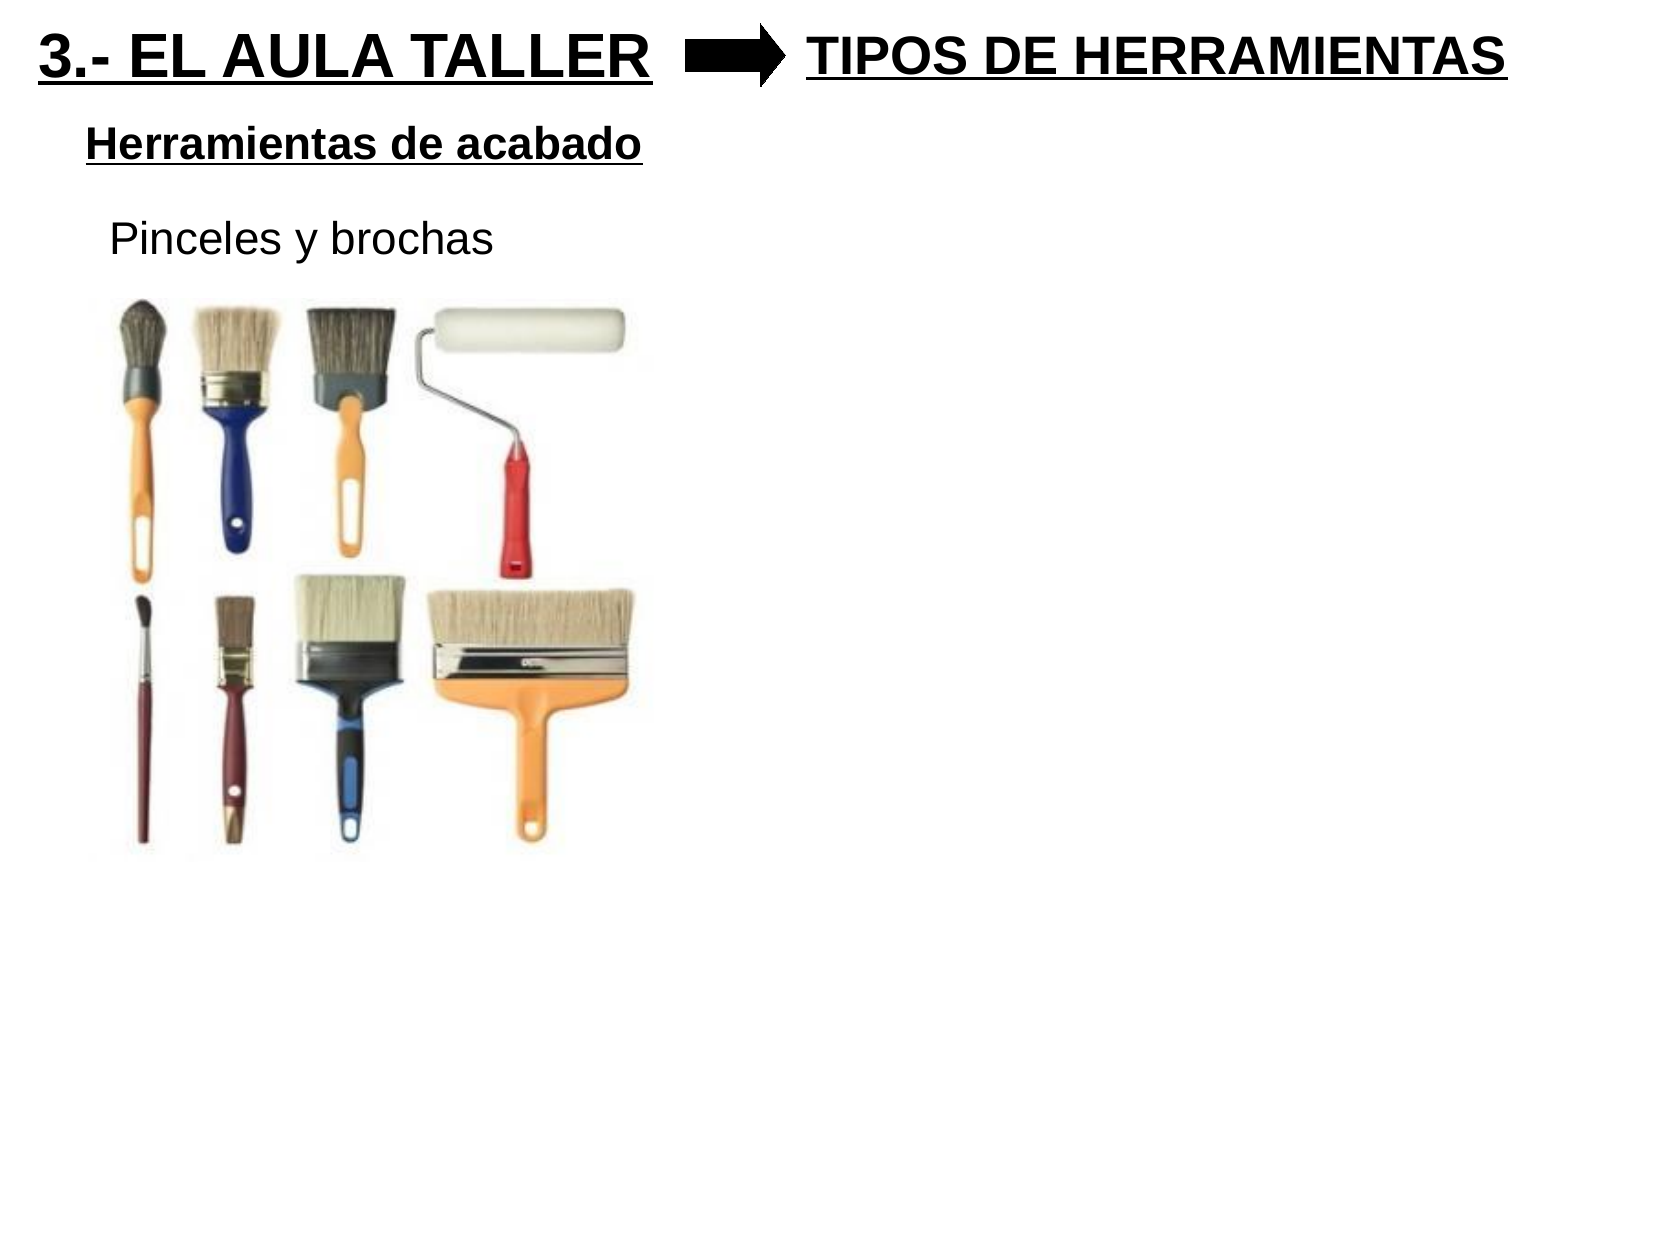

3.- EL AULA TALLER
TIPOS DE HERRAMIENTAS
Herramientas de acabado
Pinceles y brochas